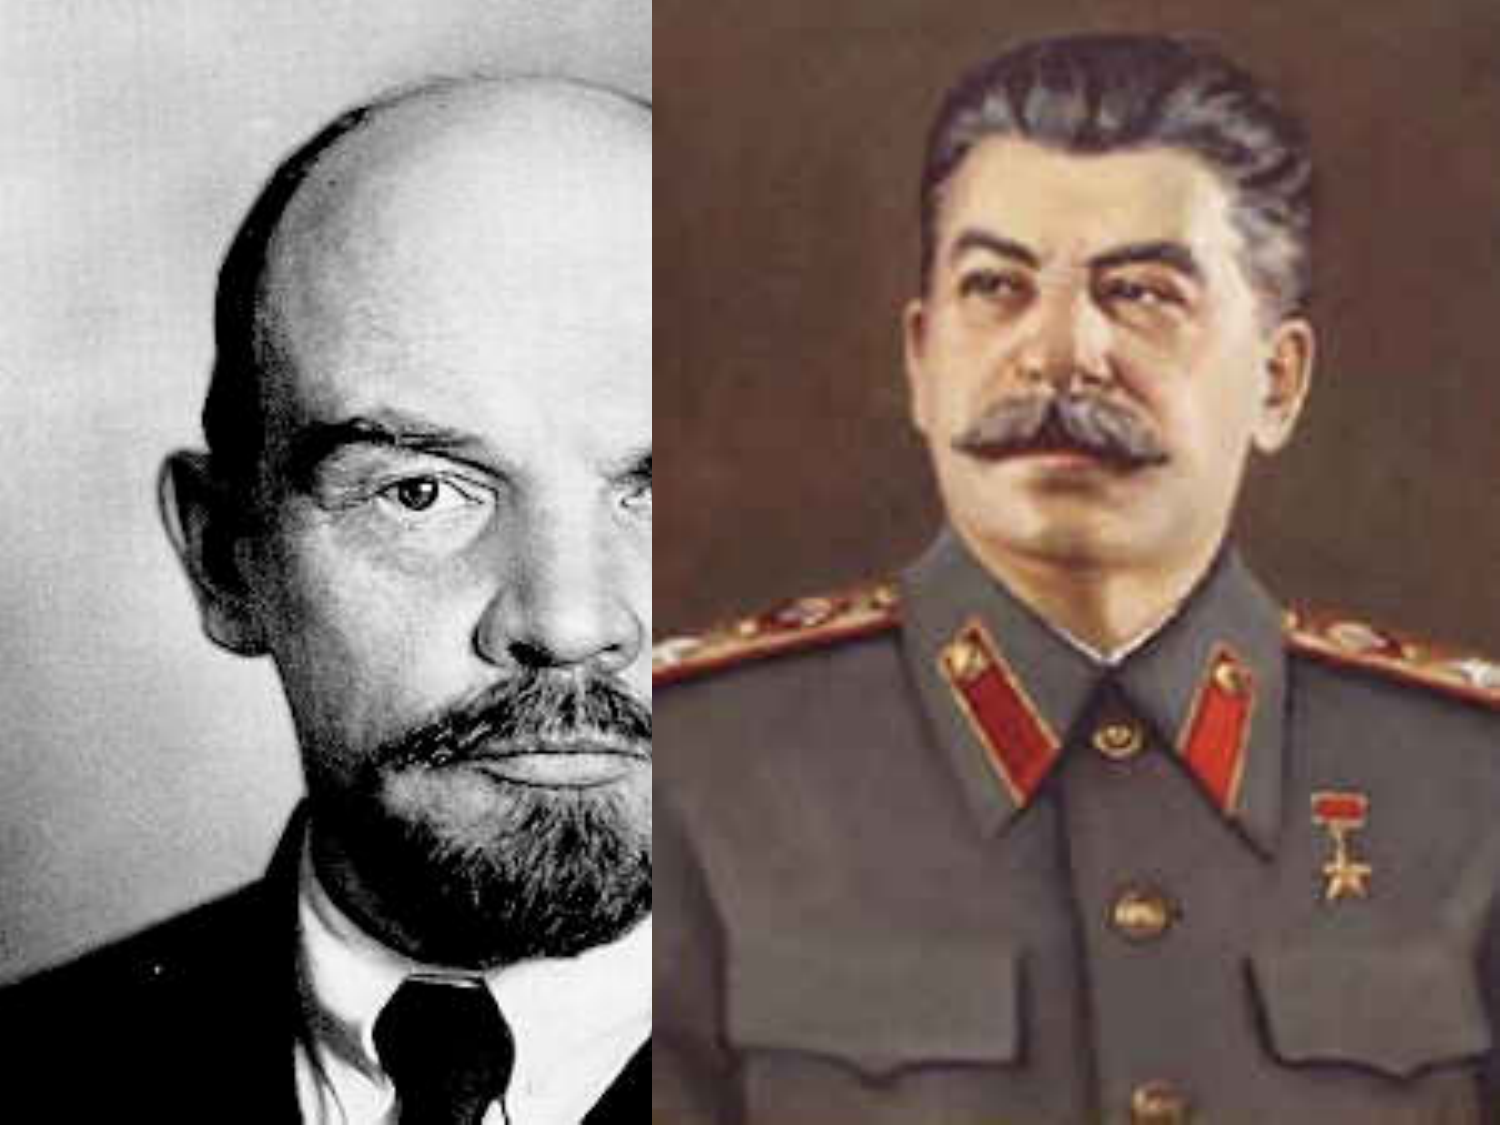

# Toda to oporoko oz. priporočilo so prekrili in je tako po Leninovi smrti prišla vsa oblast v Stalinove roke. S tem je Stalin dobil neomejeno oblast katere se je zavedal in jo tudi uporabil v lastno korist. Njegovo ideja vladala je na strahu oz. izmišljenih sovražnikih v državi. Stalin je dejal na svojih govorih:”Sovražnik se skriva med nami in zato ga moramo najti!”. S tem je na ljudi vplival da so gojili nezaupljivost do drugih in ljudi s tem psihično uničevali. V šolah so celo dejali otrokom da morajo prijaviti svoje starše oblastem če jih sumijo nevarnosti državi.